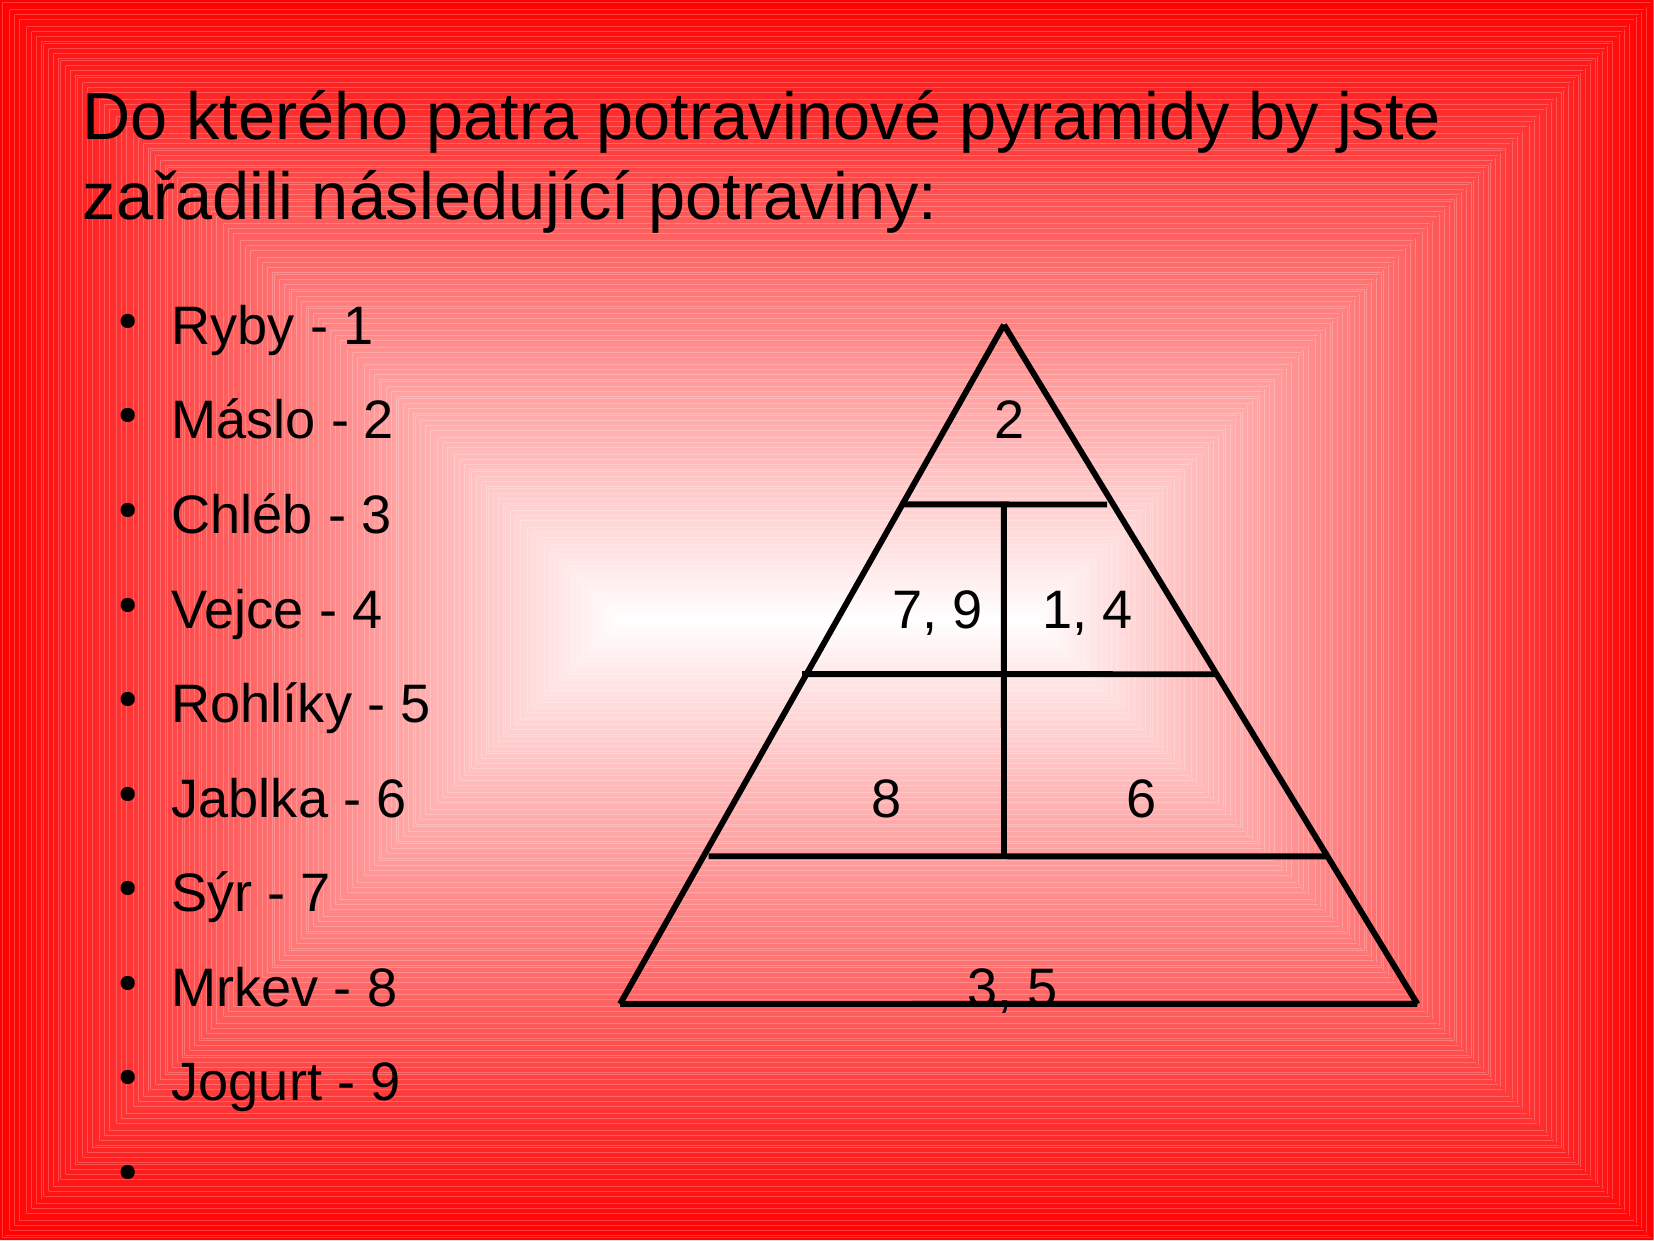

# Do kterého patra potravinové pyramidy by jste zařadili následující potraviny:
Ryby - 1
Máslo - 2 2
Chléb - 3
Vejce - 4 7, 9 1, 4
Rohlíky - 5
Jablka - 6 8 6
Sýr - 7
Mrkev - 8 3, 5
Jogurt - 9